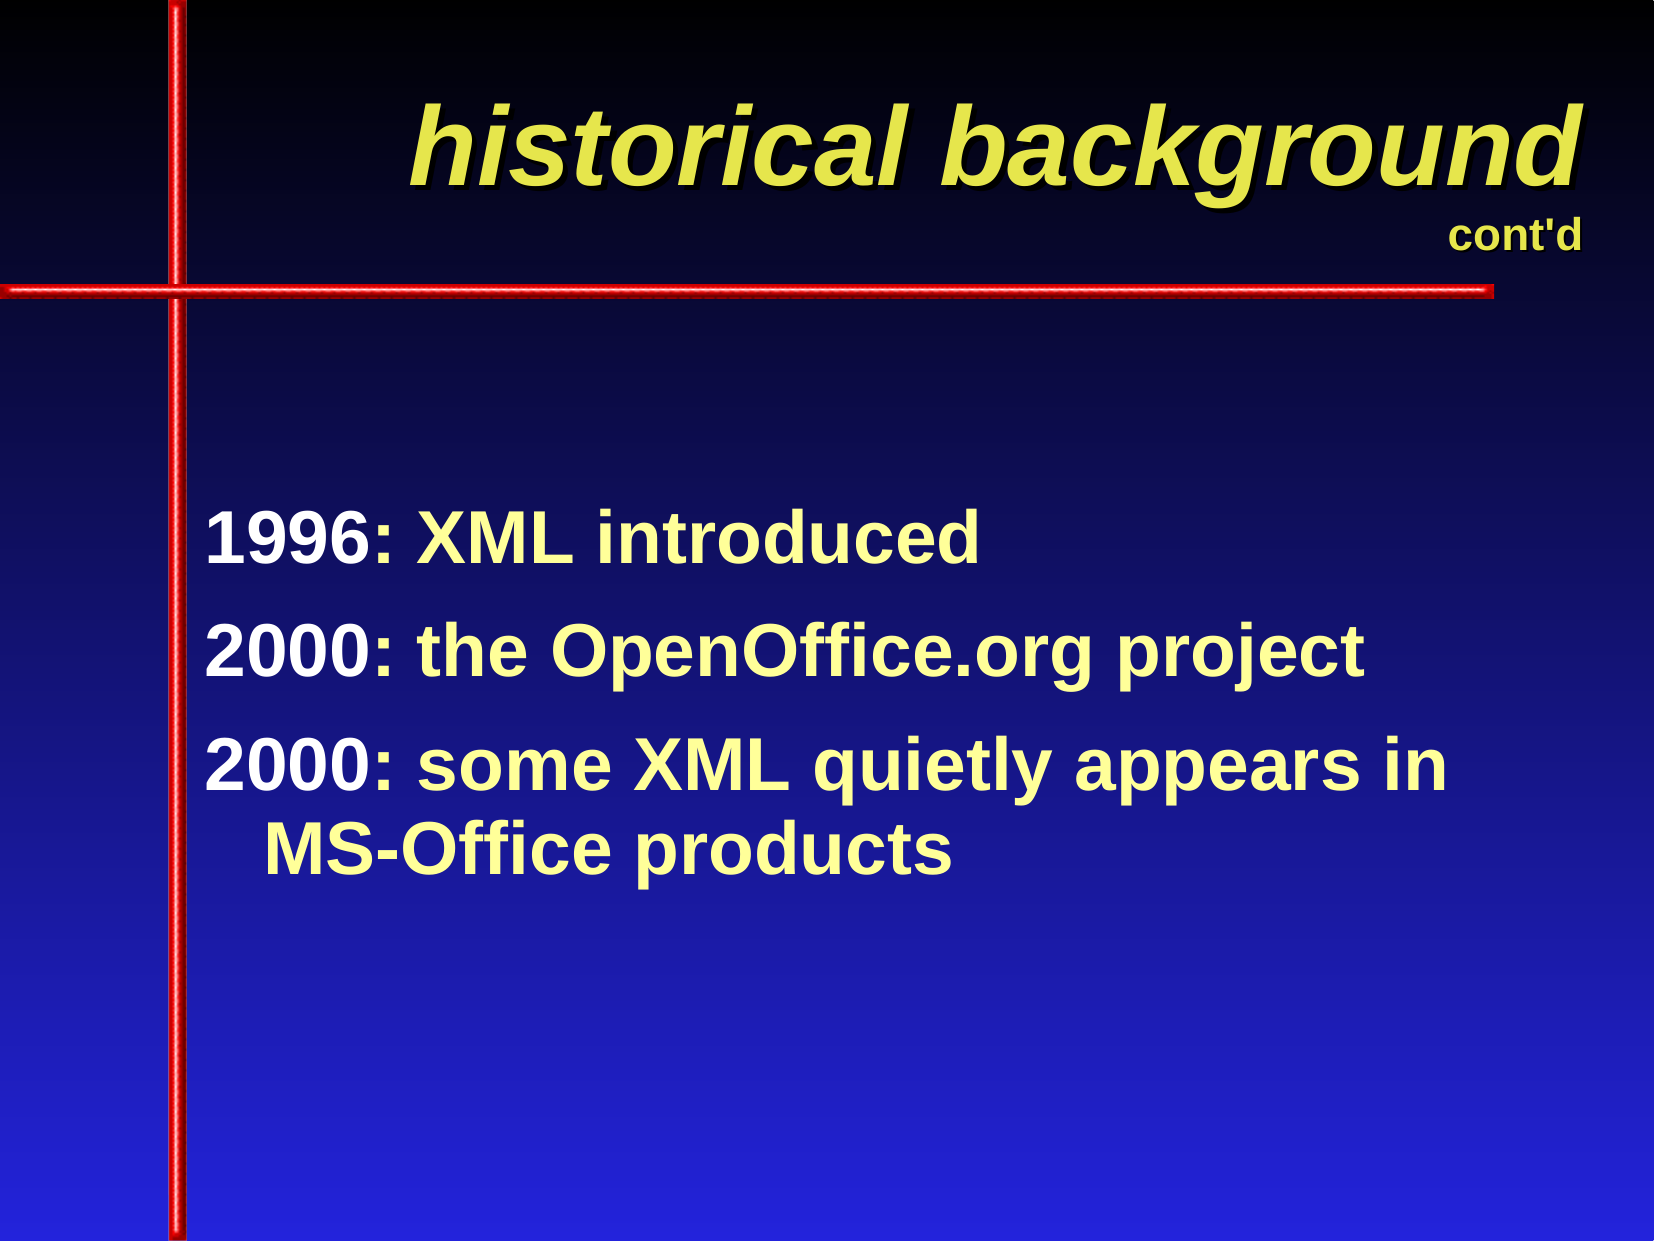

# historical background cont'd
1996: XML introduced
2000: the OpenOffice.org project
2000: some XML quietly appears in MS-Office products